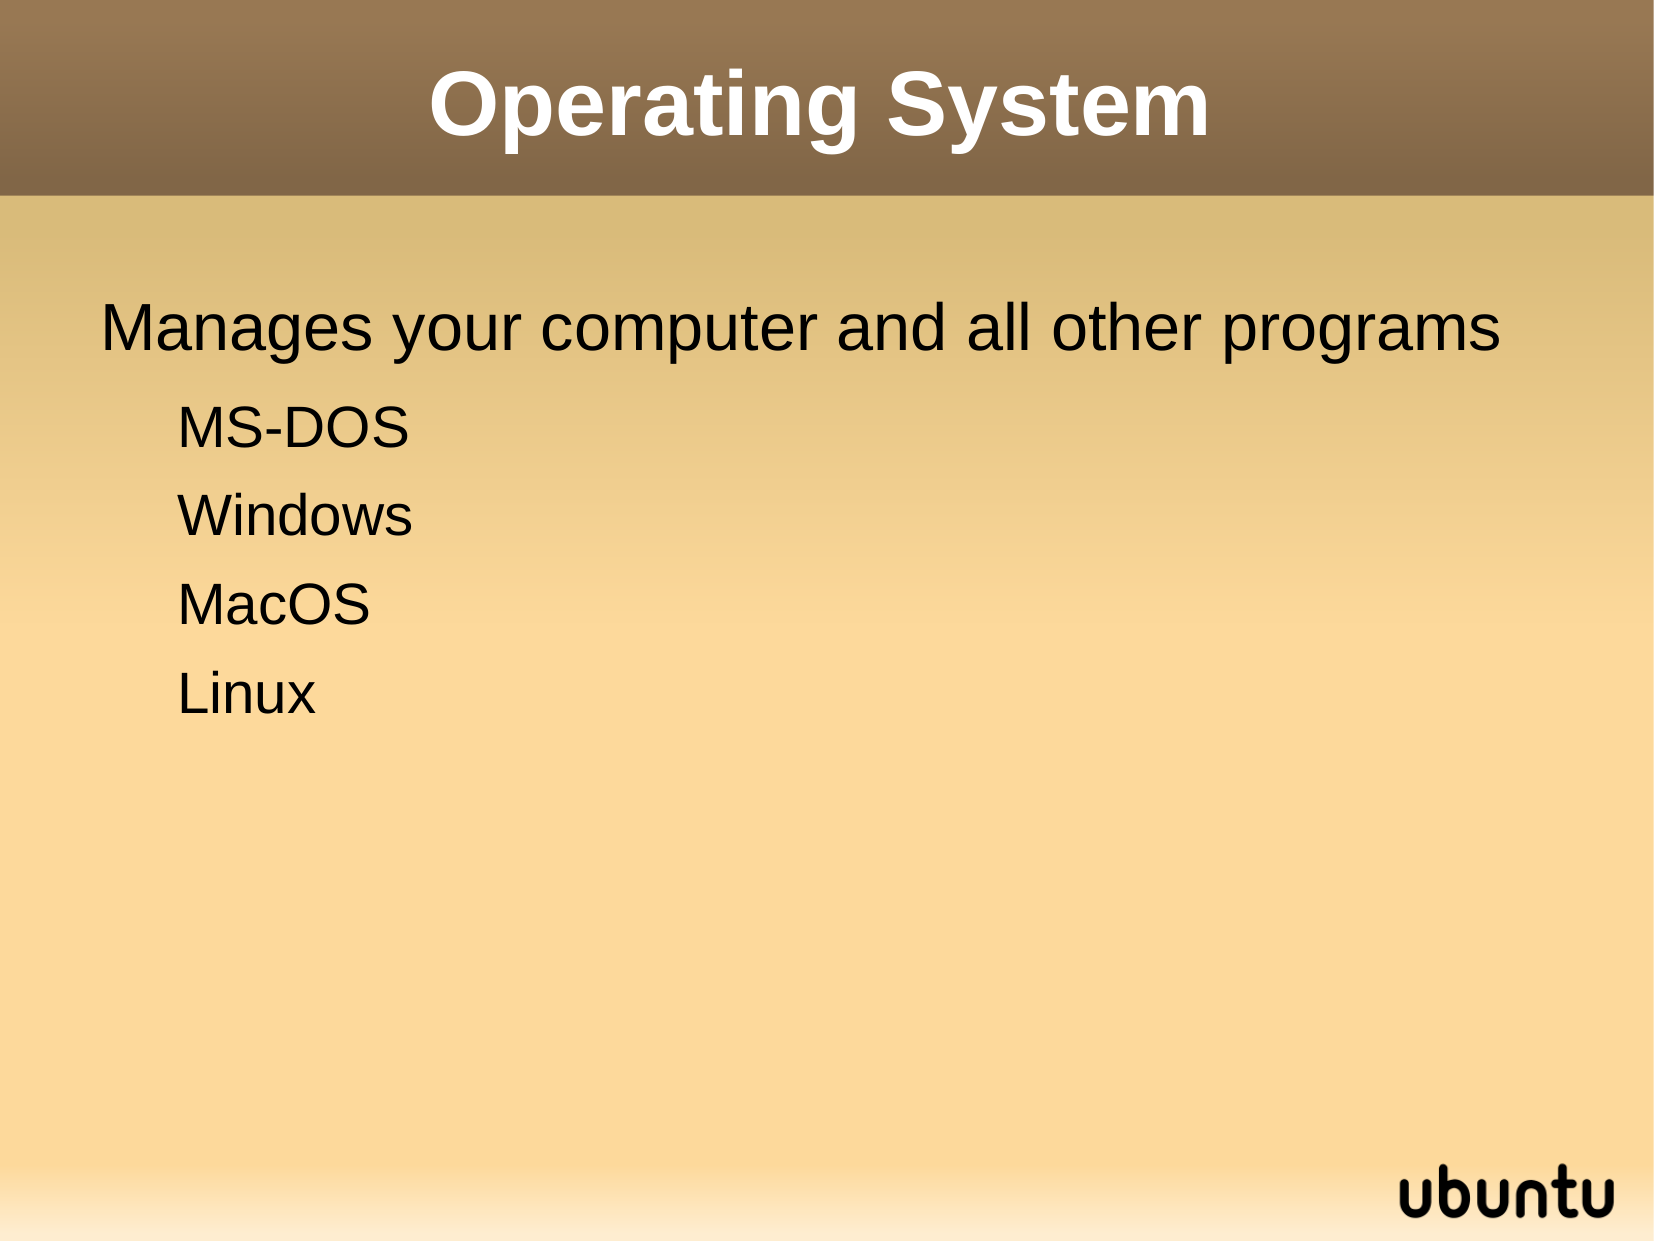

# Operating System
Manages your computer and all other programs
MS-DOS
Windows
MacOS
Linux